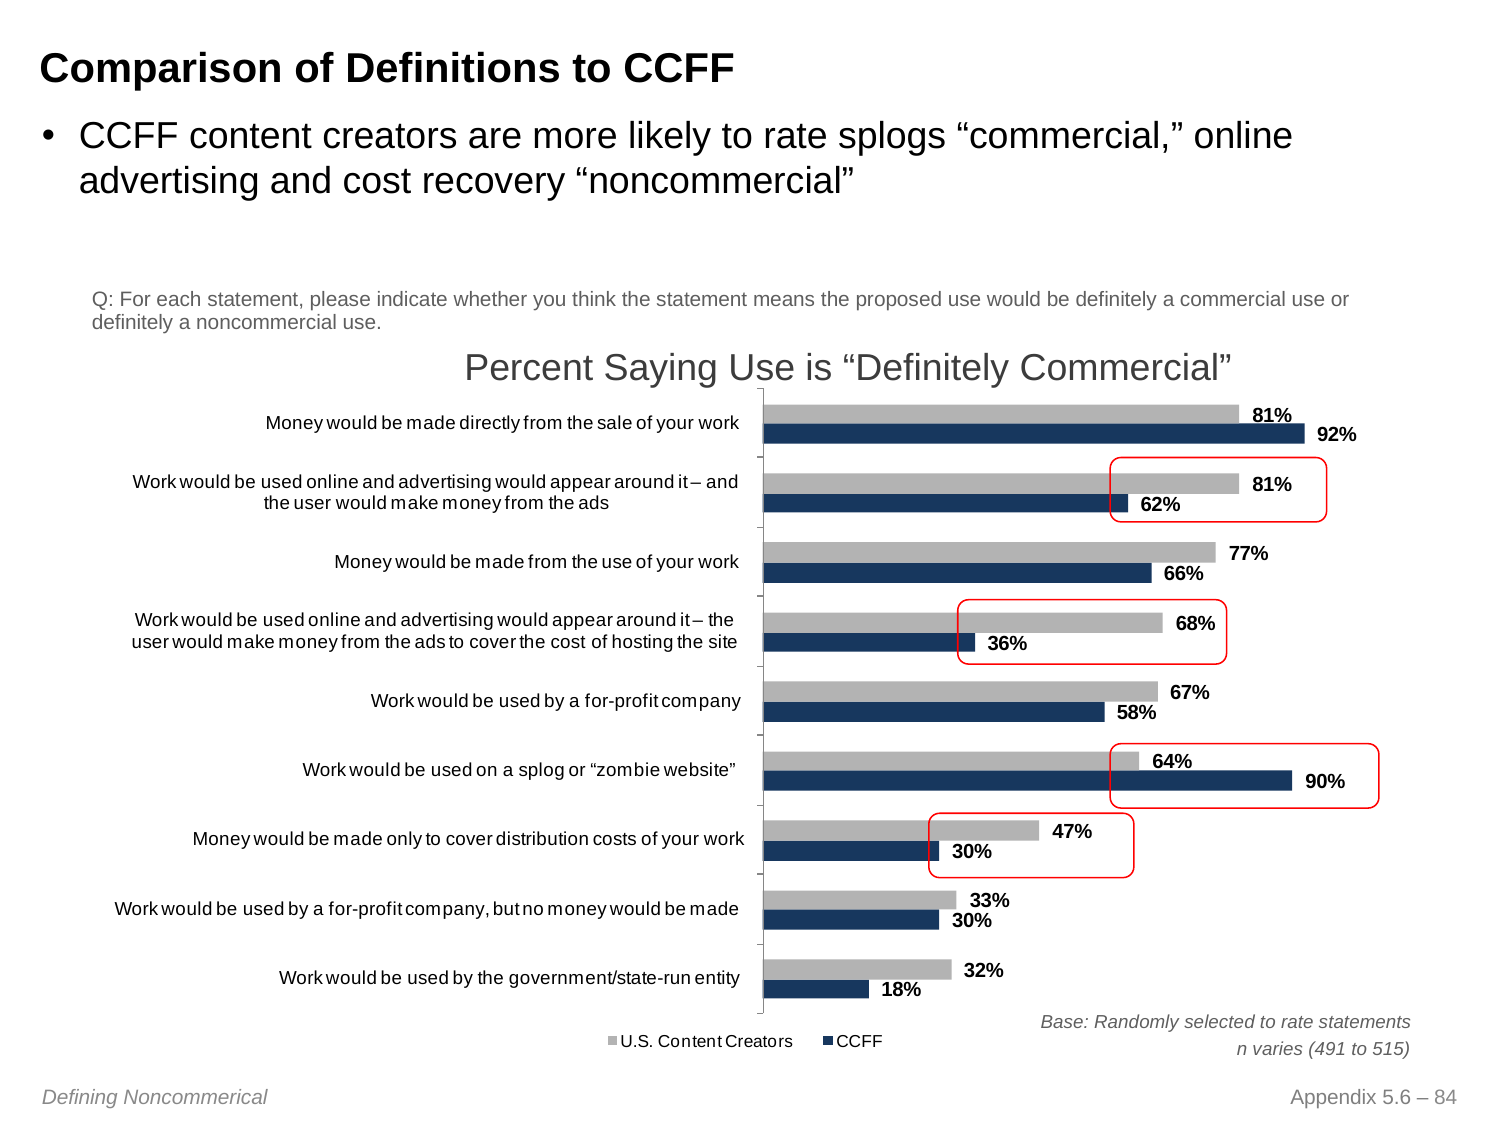

Comparison of Definitions to CCFF
CCFF content creators are more likely to rate splogs “commercial,” online advertising and cost recovery “noncommercial”
Q: For each statement, please indicate whether you think the statement means the proposed use would be definitely a commercial use or definitely a noncommercial use.
Percent Saying Use is “Definitely Commercial”
Base: Randomly selected to rate statements
n varies (491 to 515)
Defining Noncommerical
Appendix 5.6 –